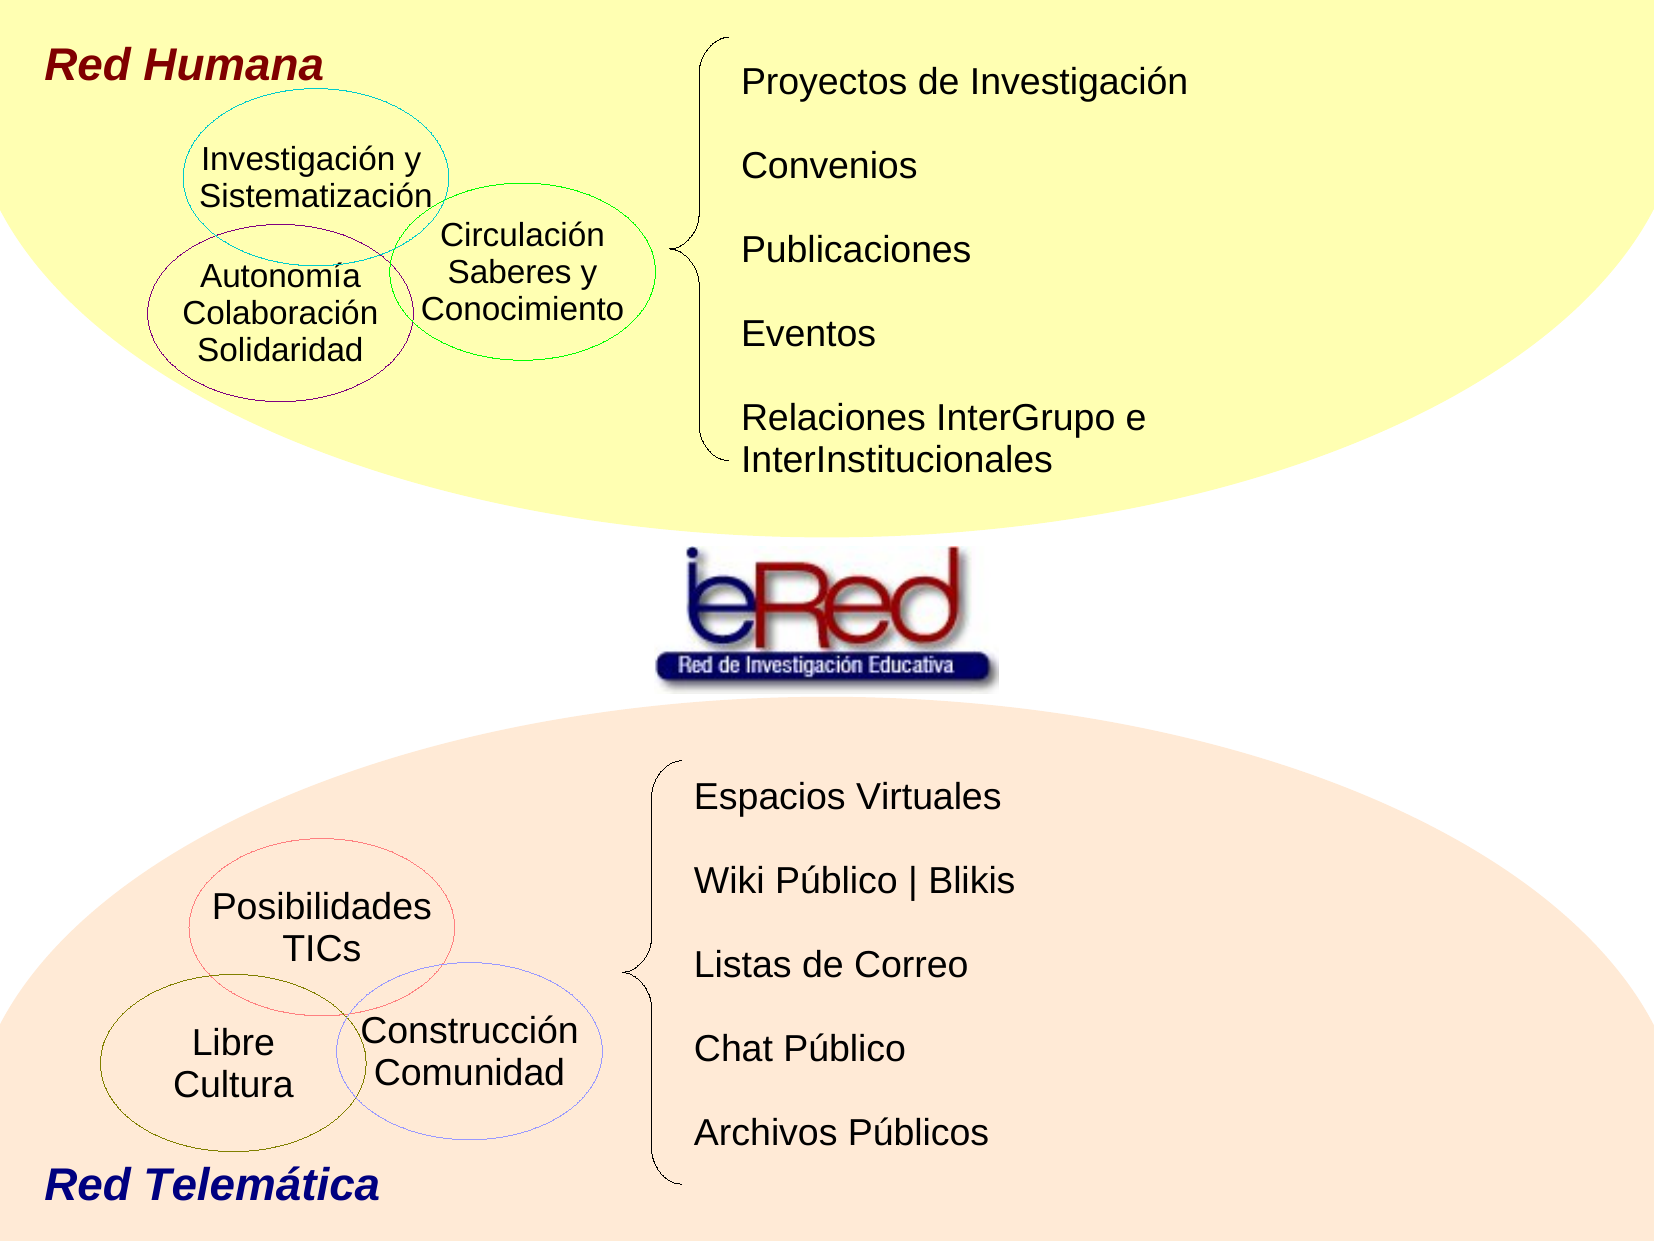

Red Humana
Proyectos de Investigación
Convenios
Publicaciones
Eventos
Relaciones InterGrupo e InterInstitucionales
Investigación y
Sistematización
Circulación
Saberes y
Conocimiento
Autonomía
Colaboración
Solidaridad
Espacios Virtuales
Wiki Público | Blikis
Listas de Correo
Chat Público
Archivos Públicos
Posibilidades
TICs
Construcción
Comunidad
Libre
Cultura
Red Telemática